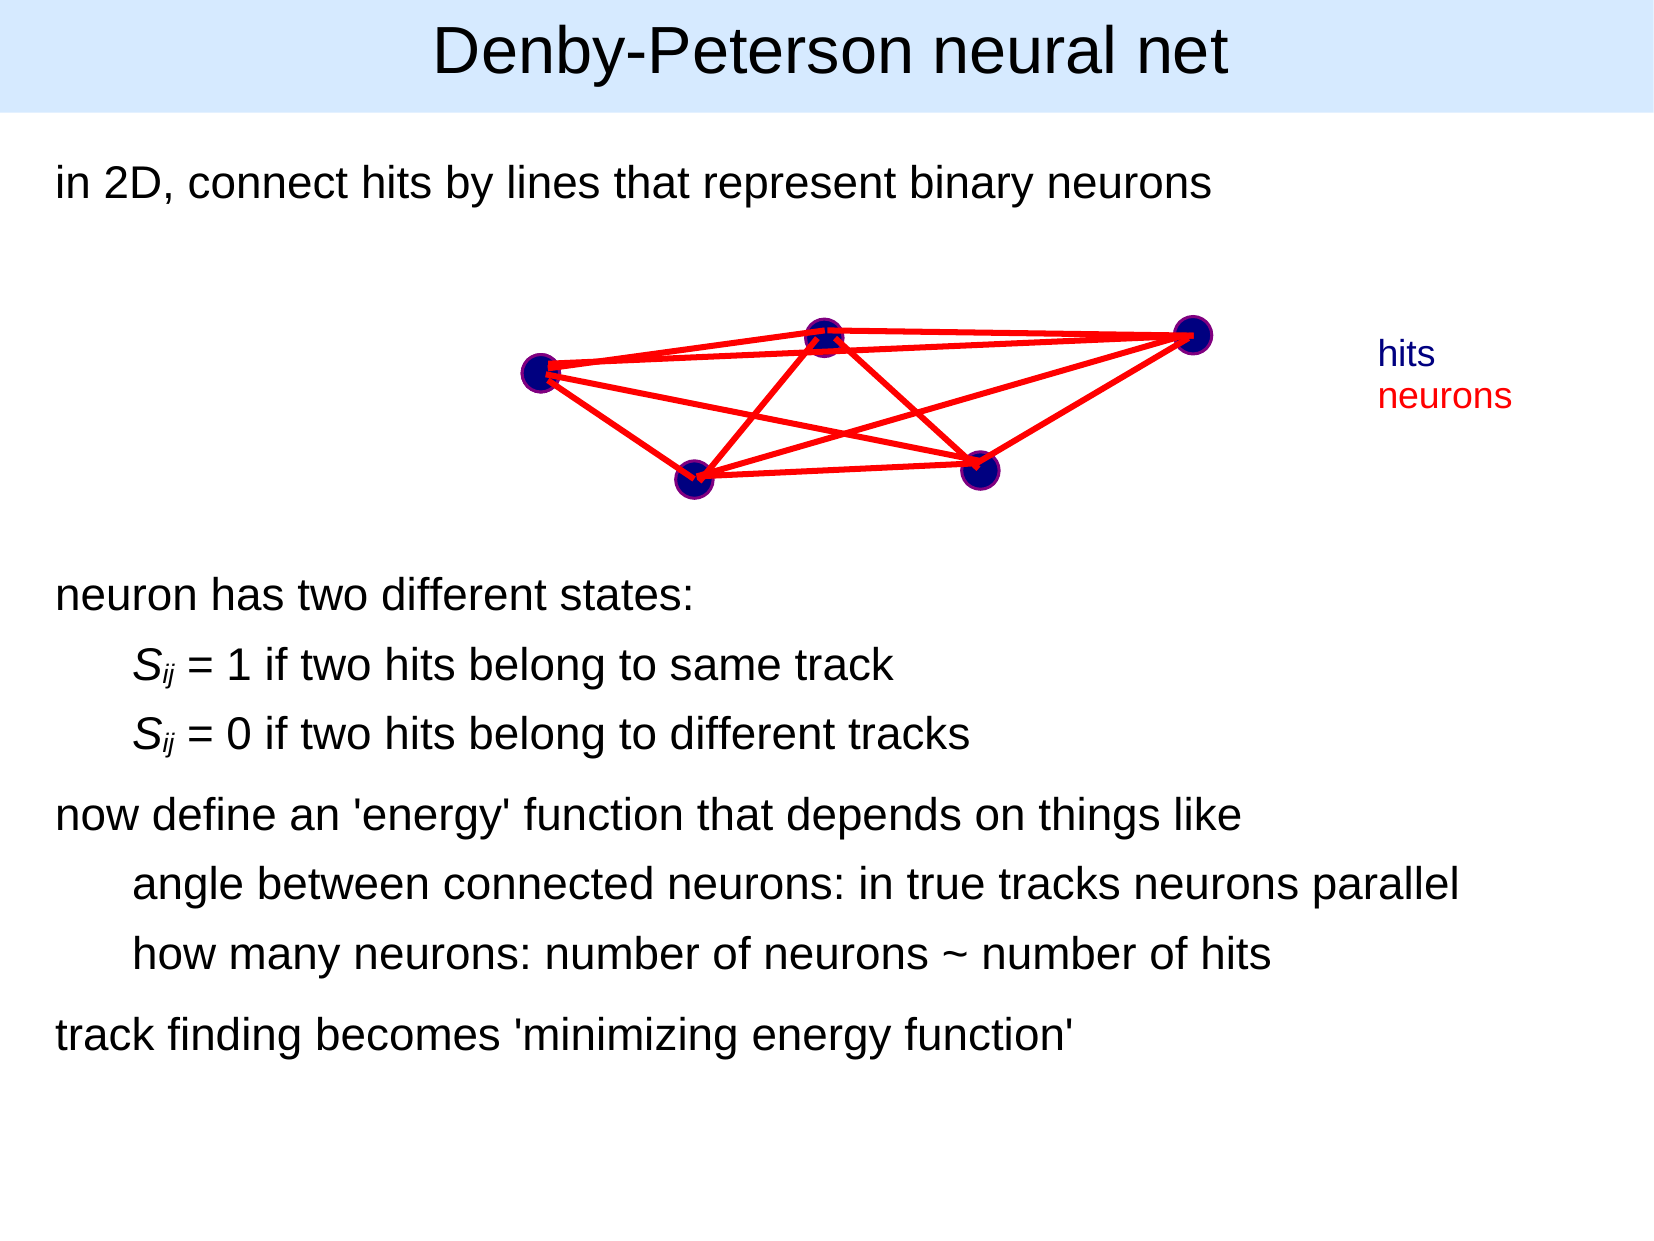

# Denby-Peterson neural net
in 2D, connect hits by lines that represent binary neurons
hits
neurons
neuron has two different states:
Sij = 1 if two hits belong to same track
Sij = 0 if two hits belong to different tracks
now define an 'energy' function that depends on things like
angle between connected neurons: in true tracks neurons parallel
how many neurons: number of neurons ~ number of hits
track finding becomes 'minimizing energy function'